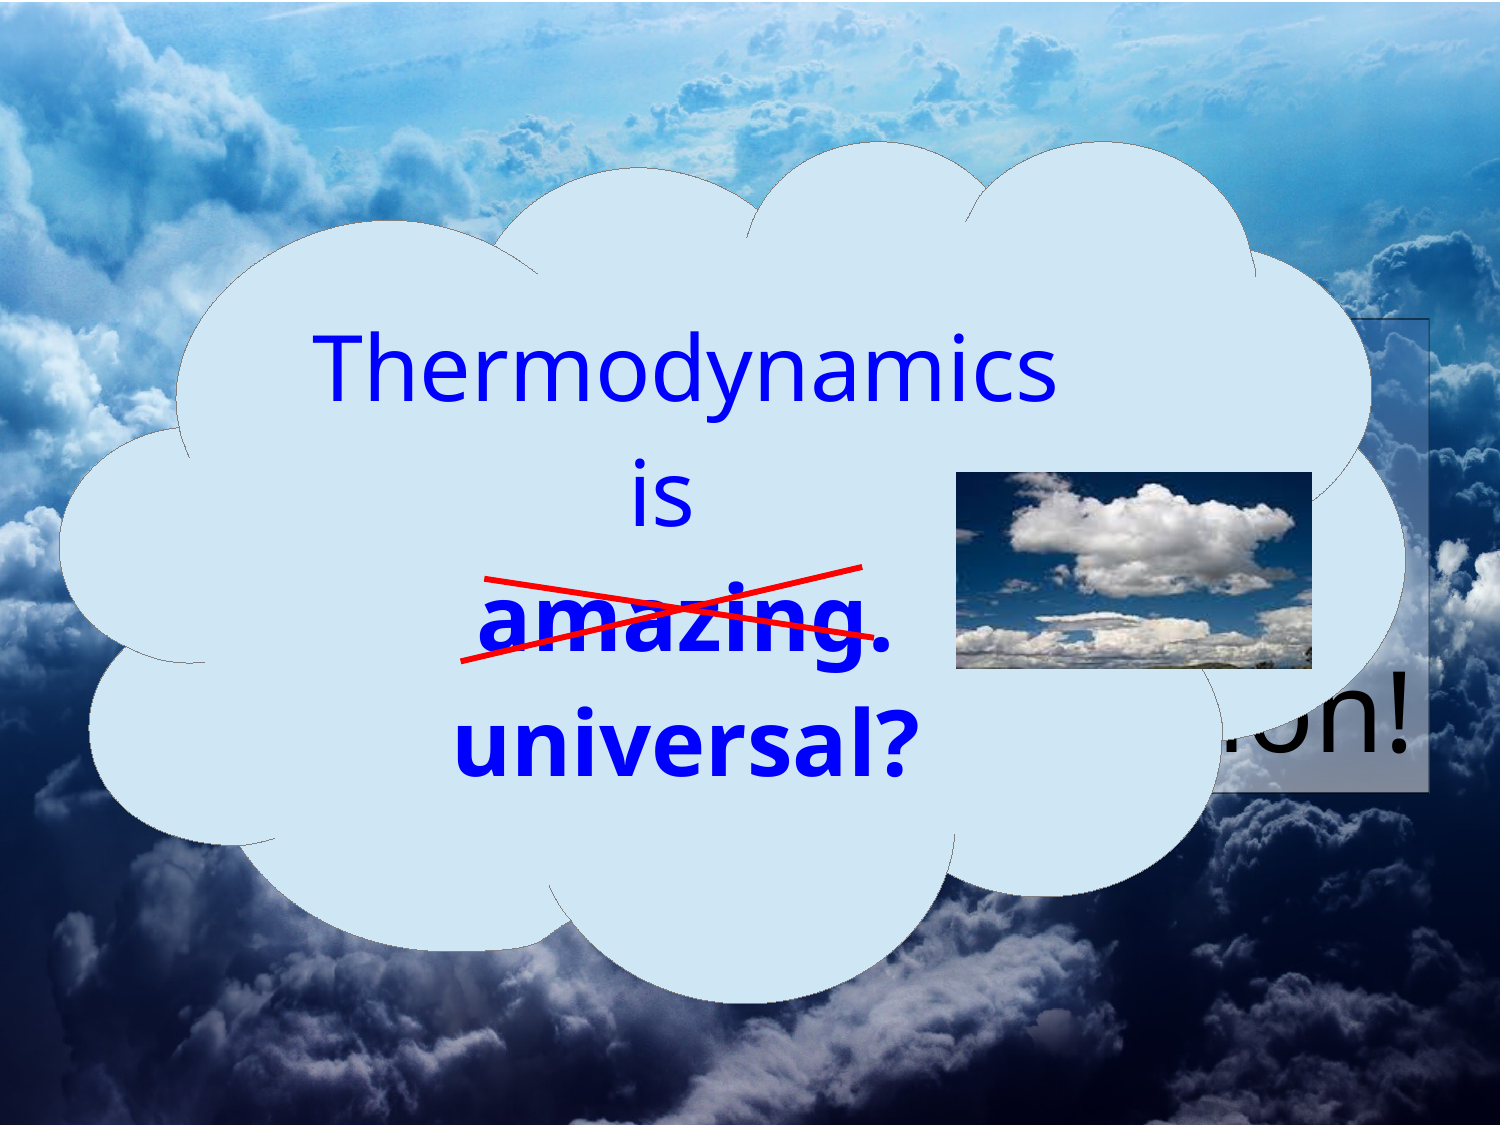

Thermodynamics
is
amazing.
universal?
Thank you for
the attention!